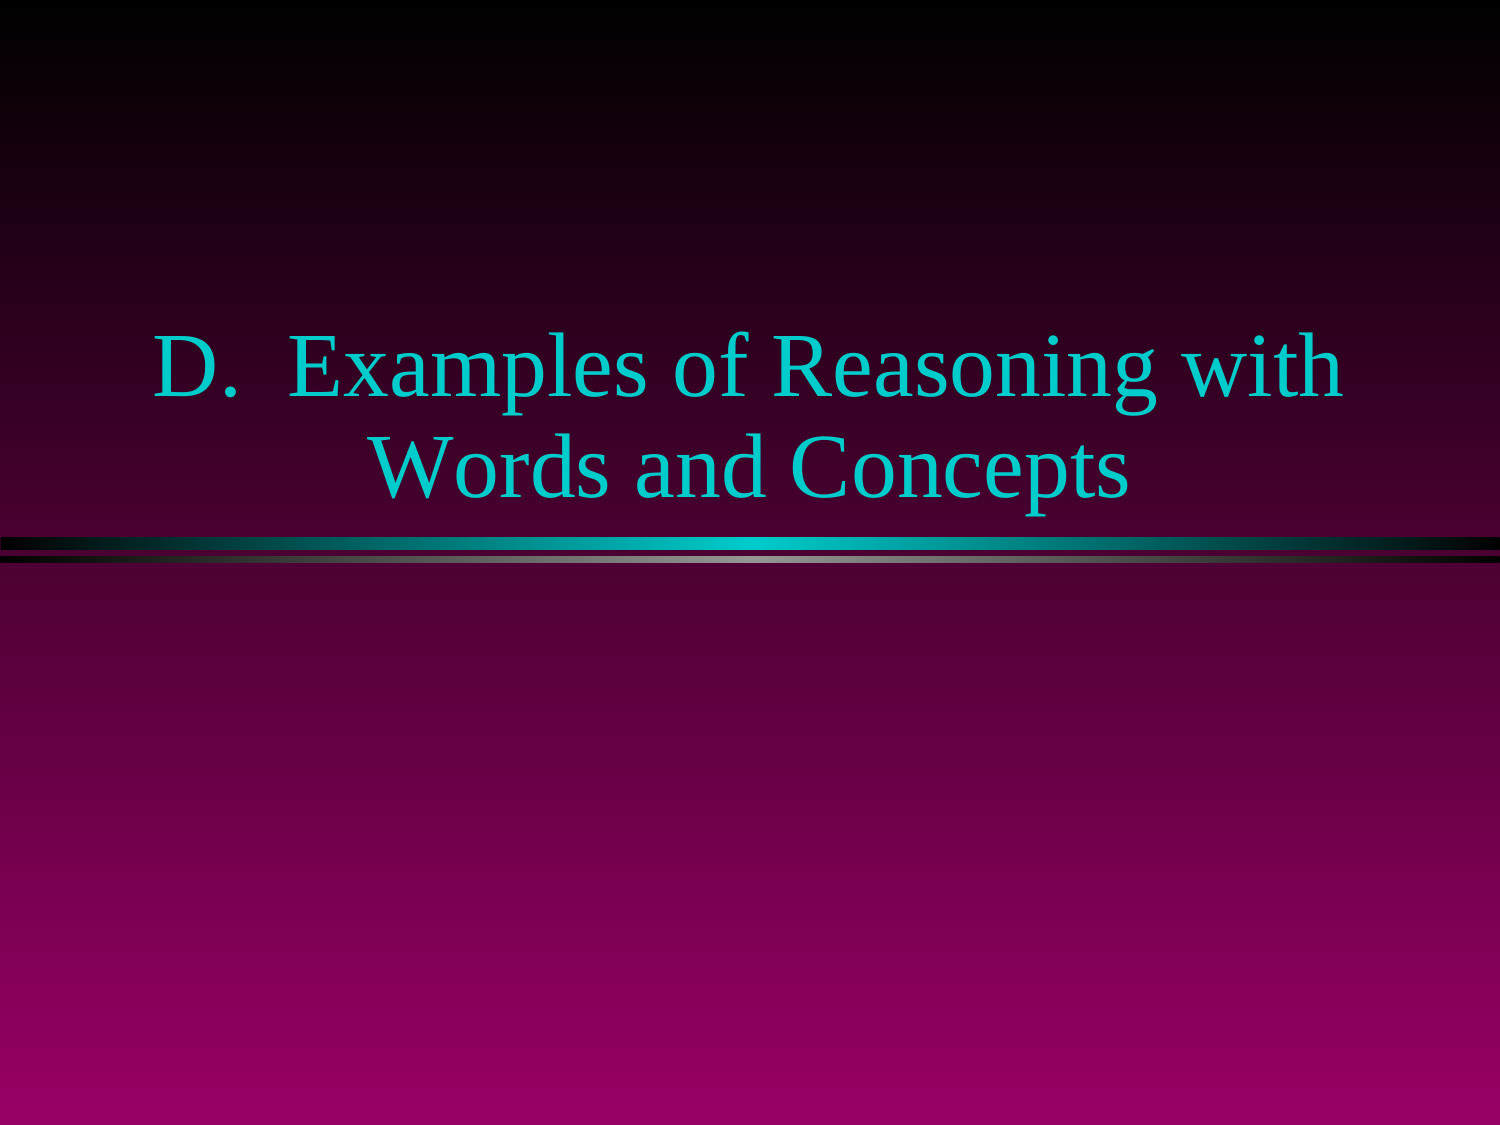

# D. Examples of Reasoning with Words and Concepts